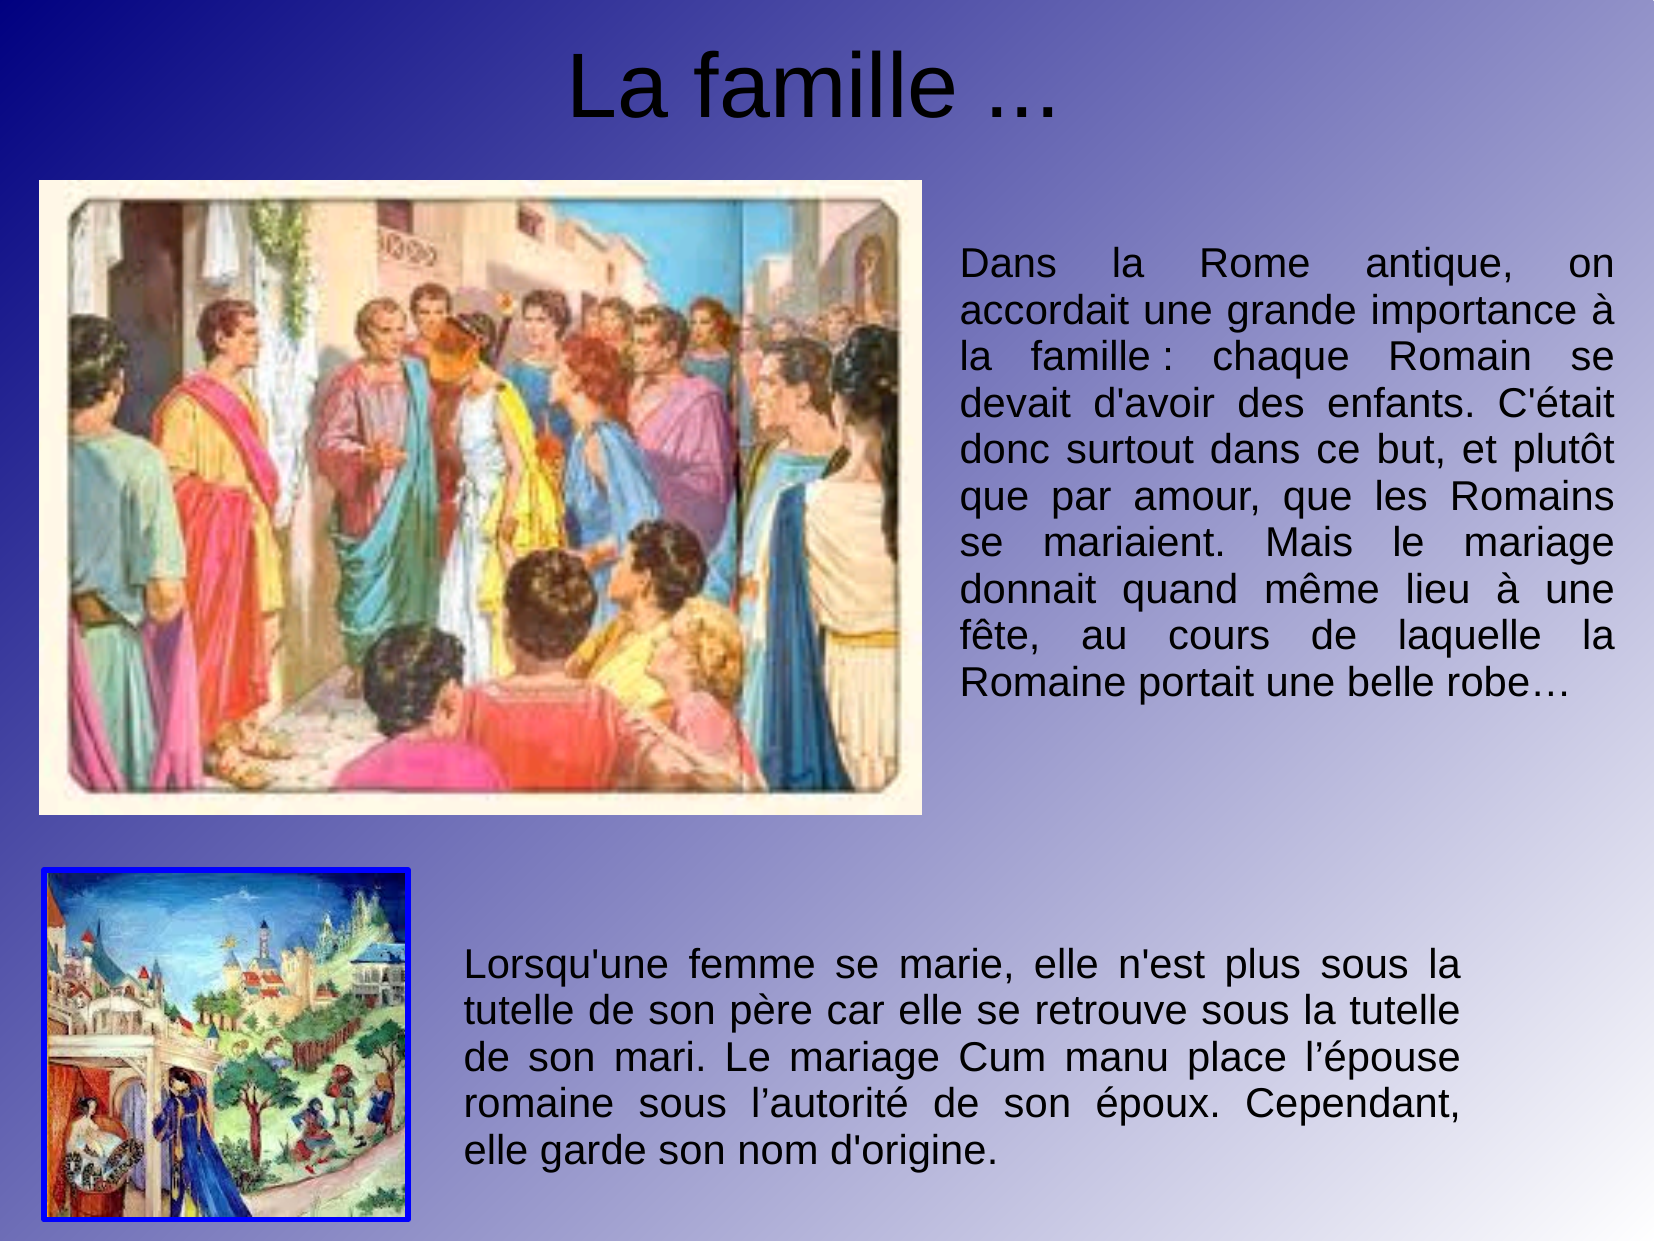

# La famille ...
Dans la Rome antique, on accordait une grande importance à la famille : chaque Romain se devait d'avoir des enfants. C'était donc surtout dans ce but, et plutôt que par amour, que les Romains se mariaient. Mais le mariage donnait quand même lieu à une fête, au cours de laquelle la Romaine portait une belle robe…
Lorsqu'une femme se marie, elle n'est plus sous la tutelle de son père car elle se retrouve sous la tutelle de son mari. Le mariage Cum manu place l’épouse romaine sous l’autorité de son époux. Cependant, elle garde son nom d'origine.